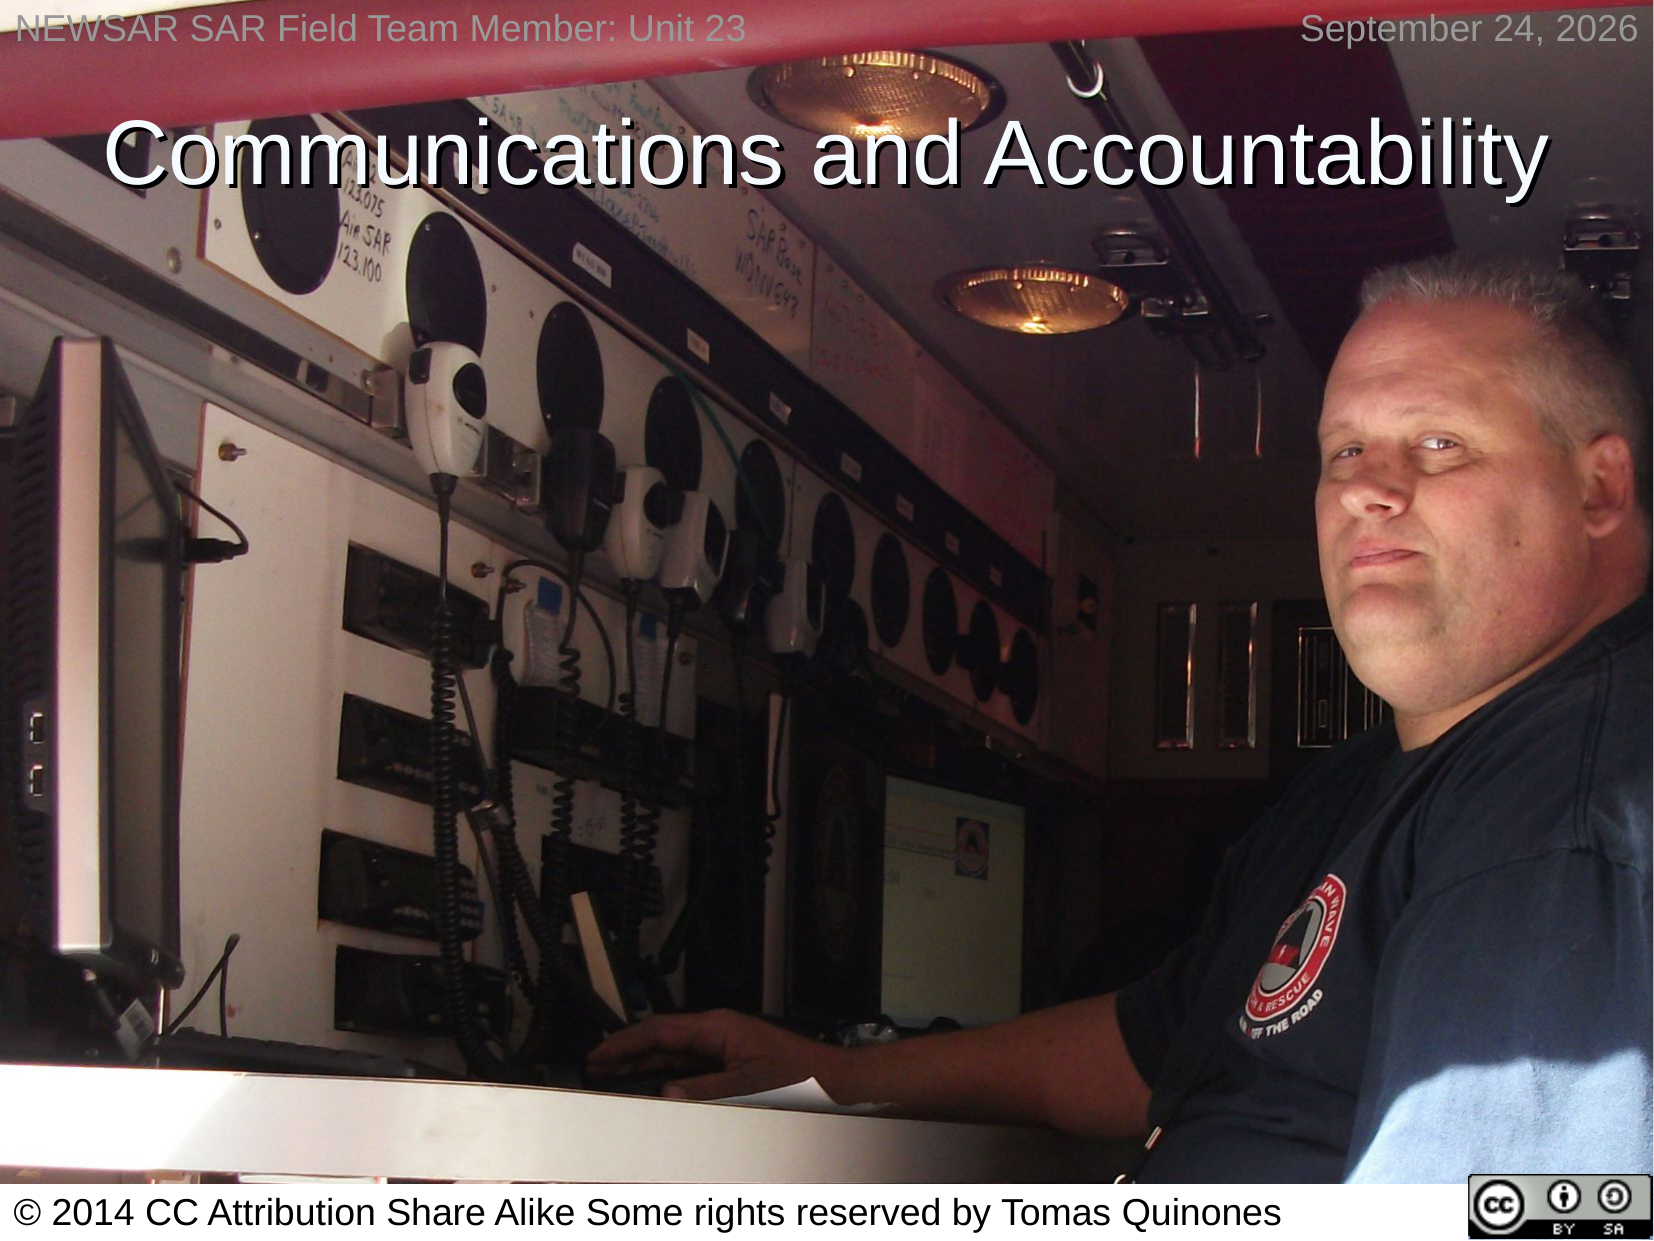

NEWSAR SAR Field Team Member: Unit 23
# Communications and Accountability
© 2014 CC Attribution Share Alike Some rights reserved by Tomas Quinones